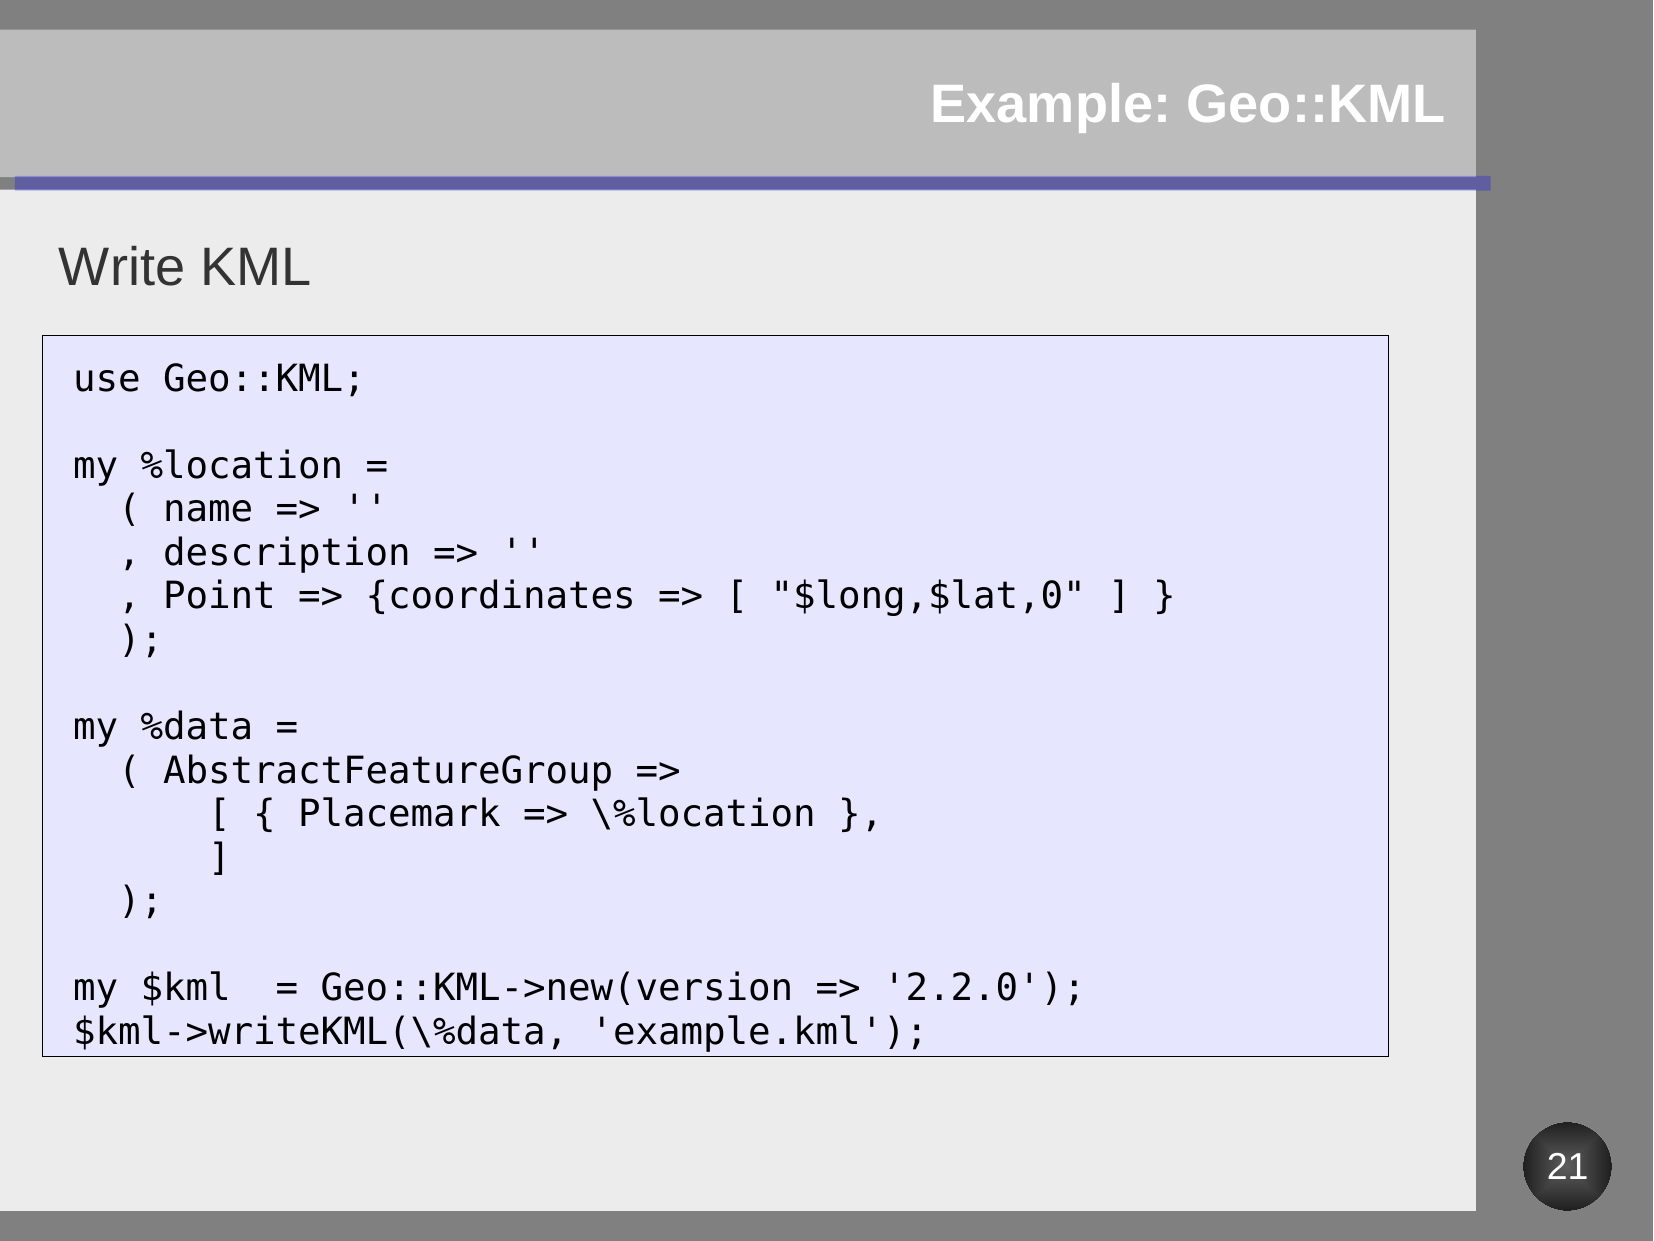

# Example: Geo::KML
Write KML
use Geo::KML;
my %location =
 ( name => ''
 , description => ''
 , Point => {coordinates => [ "$long,$lat,0" ] }
 );
my %data =
 ( AbstractFeatureGroup =>
 [ { Placemark => \%location },
 ]
 );
my $kml = Geo::KML->new(version => '2.2.0');
$kml->writeKML(\%data, 'example.kml');